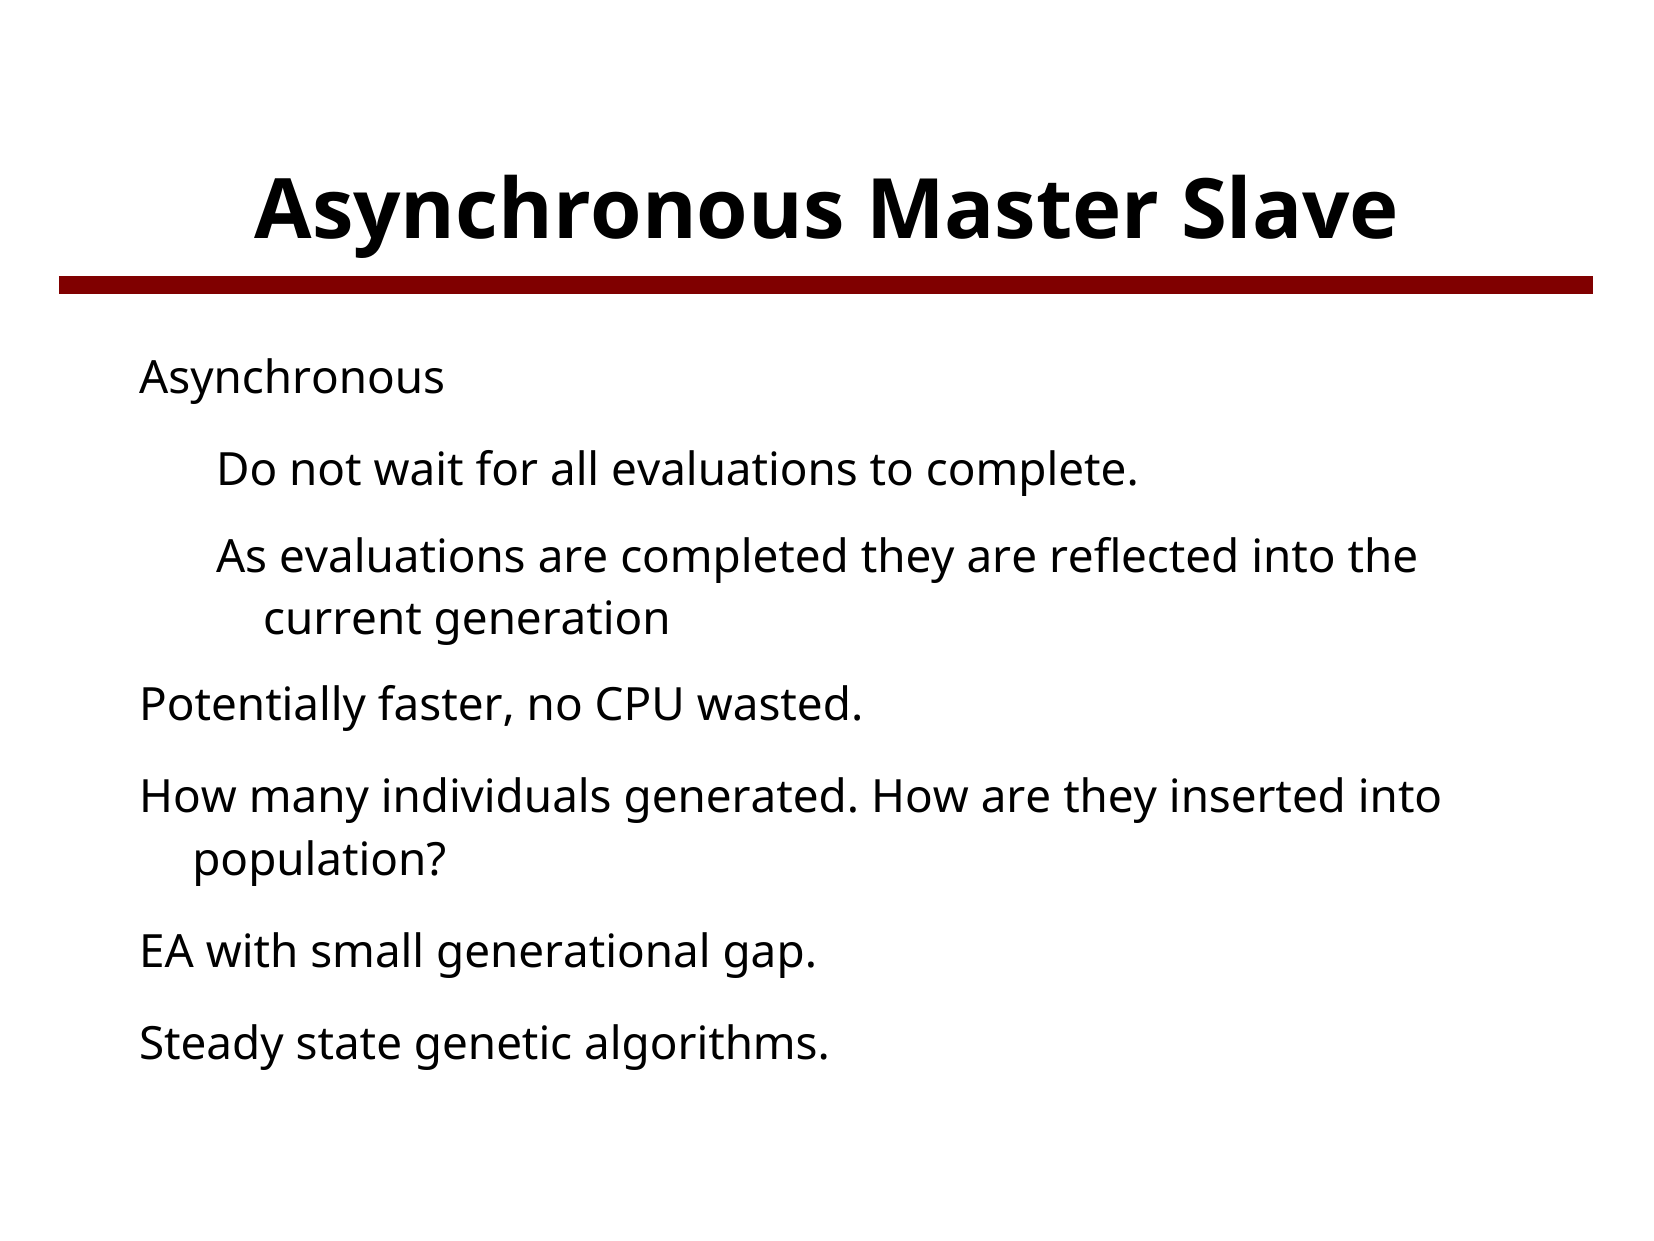

# Asynchronous Master Slave
Asynchronous
Do not wait for all evaluations to complete.
As evaluations are completed they are reflected into the current generation
Potentially faster, no CPU wasted.
How many individuals generated. How are they inserted into population?
EA with small generational gap.
Steady state genetic algorithms.